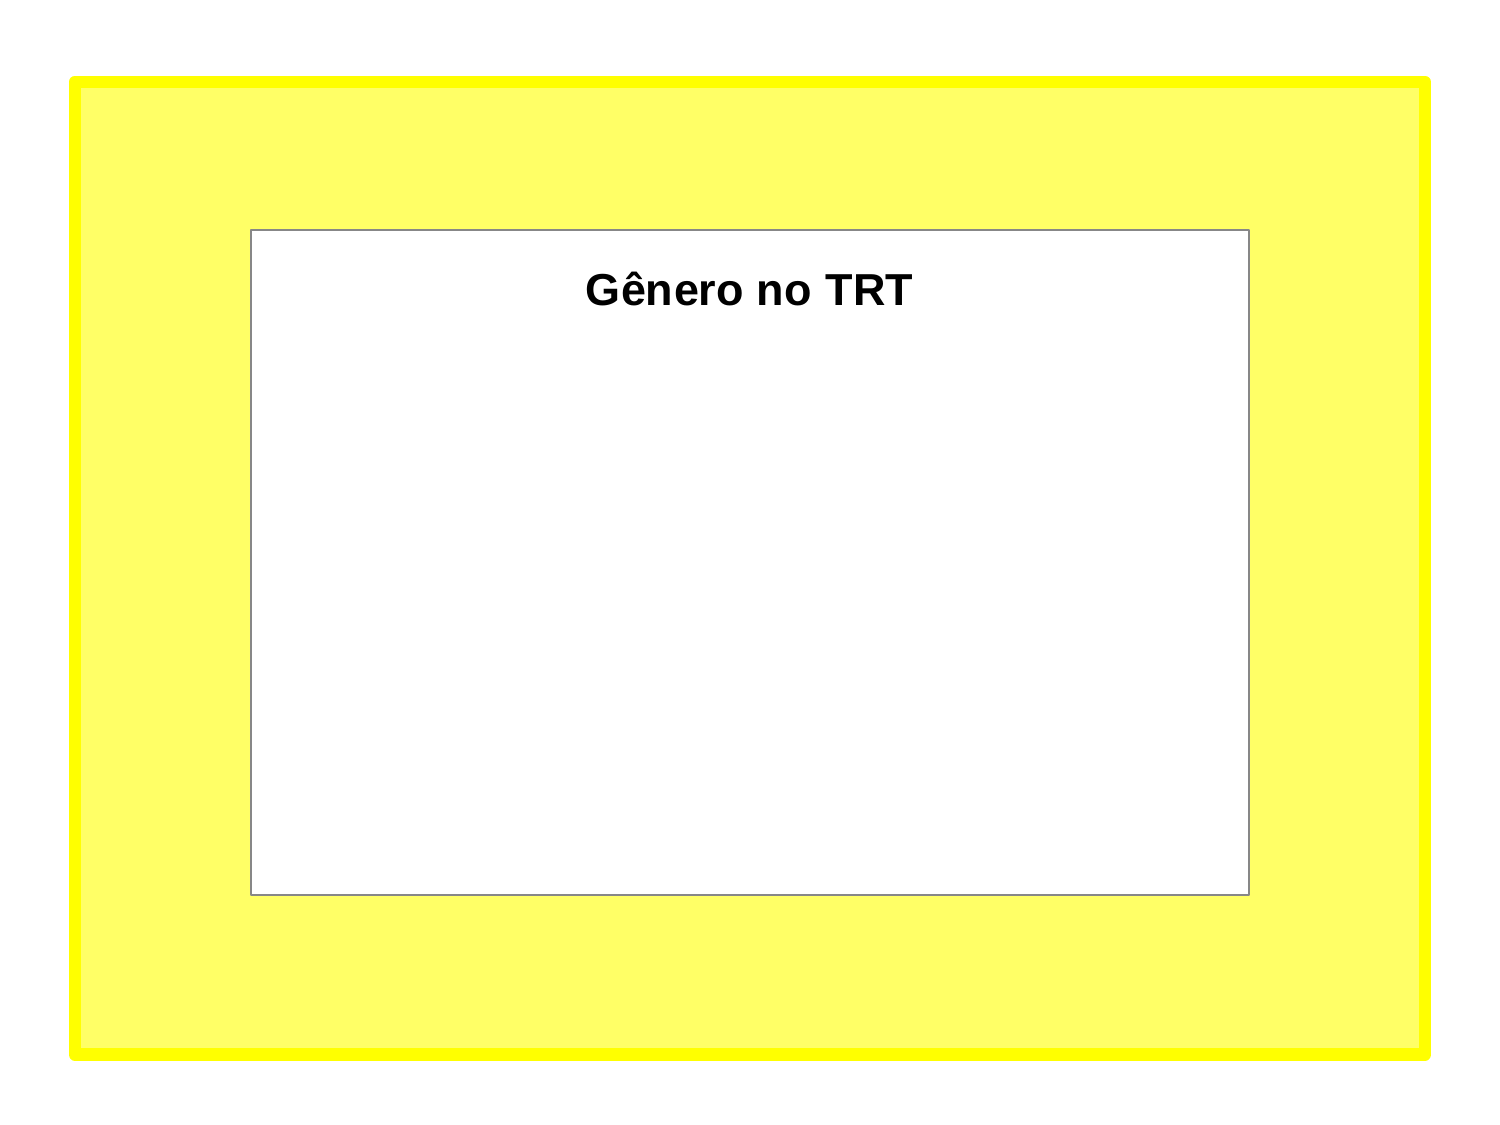

### Chart: Gênero no TRT
| Category | |
|---|---|